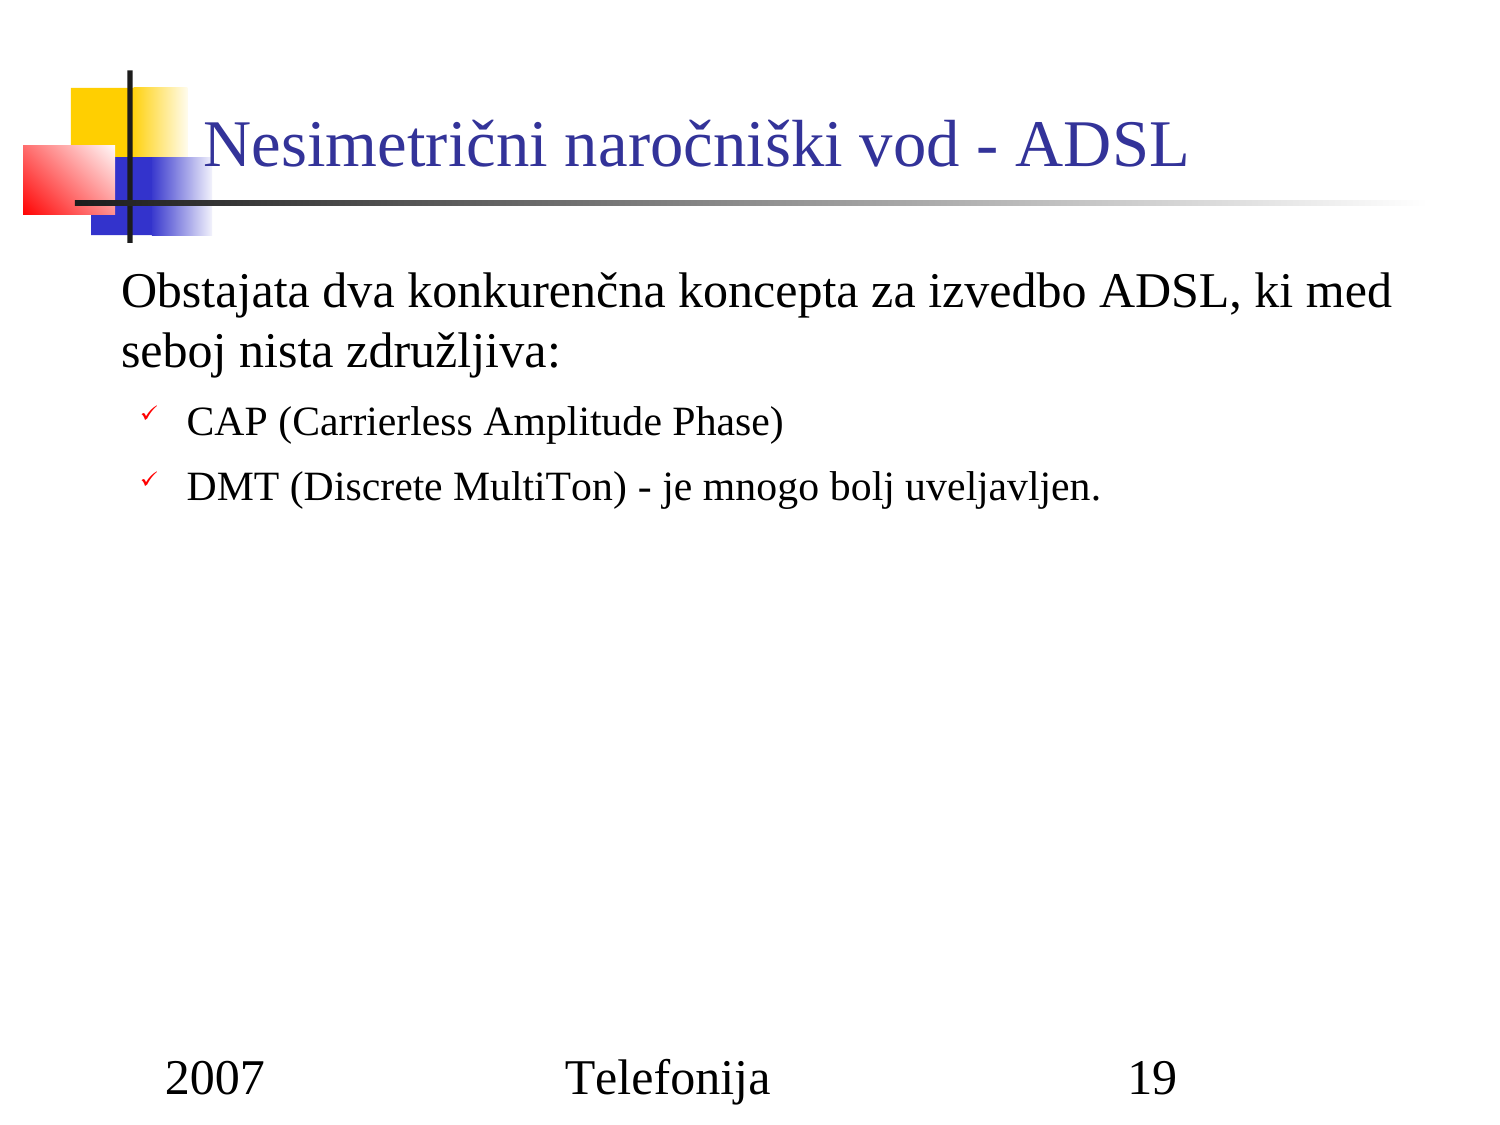

# Nesimetrični naročniški vod - ADSL
	Obstajata dva konkurenčna koncepta za izvedbo ADSL, ki med seboj nista združljiva:
CAP (Carrierless Amplitude Phase)
DMT (Discrete MultiTon) - je mnogo bolj uveljavljen.
2007
Telefonija
19